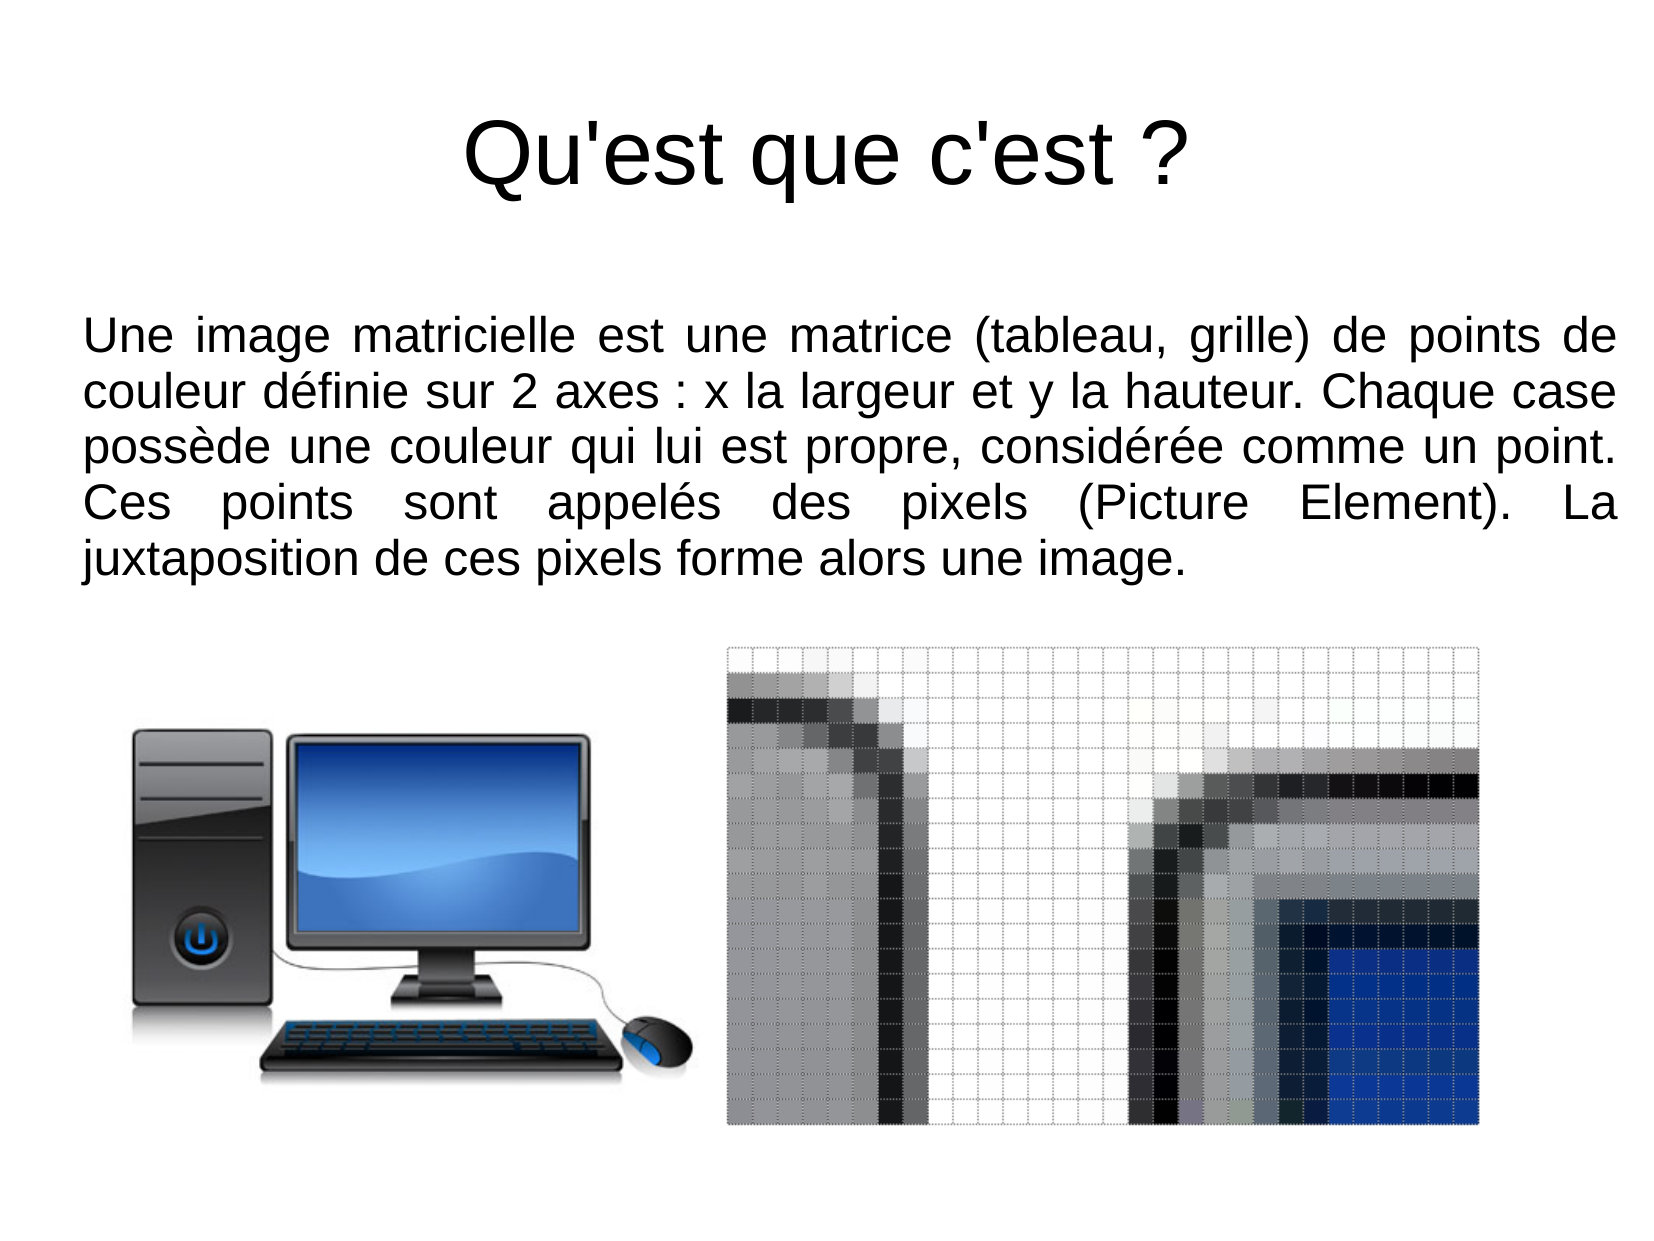

# Qu'est que c'est ?
Une image matricielle est une matrice (tableau, grille) de points de couleur définie sur 2 axes : x la largeur et y la hauteur. Chaque case possède une couleur qui lui est propre, considérée comme un point. Ces points sont appelés des pixels (Picture Element). La juxtaposition de ces pixels forme alors une image.